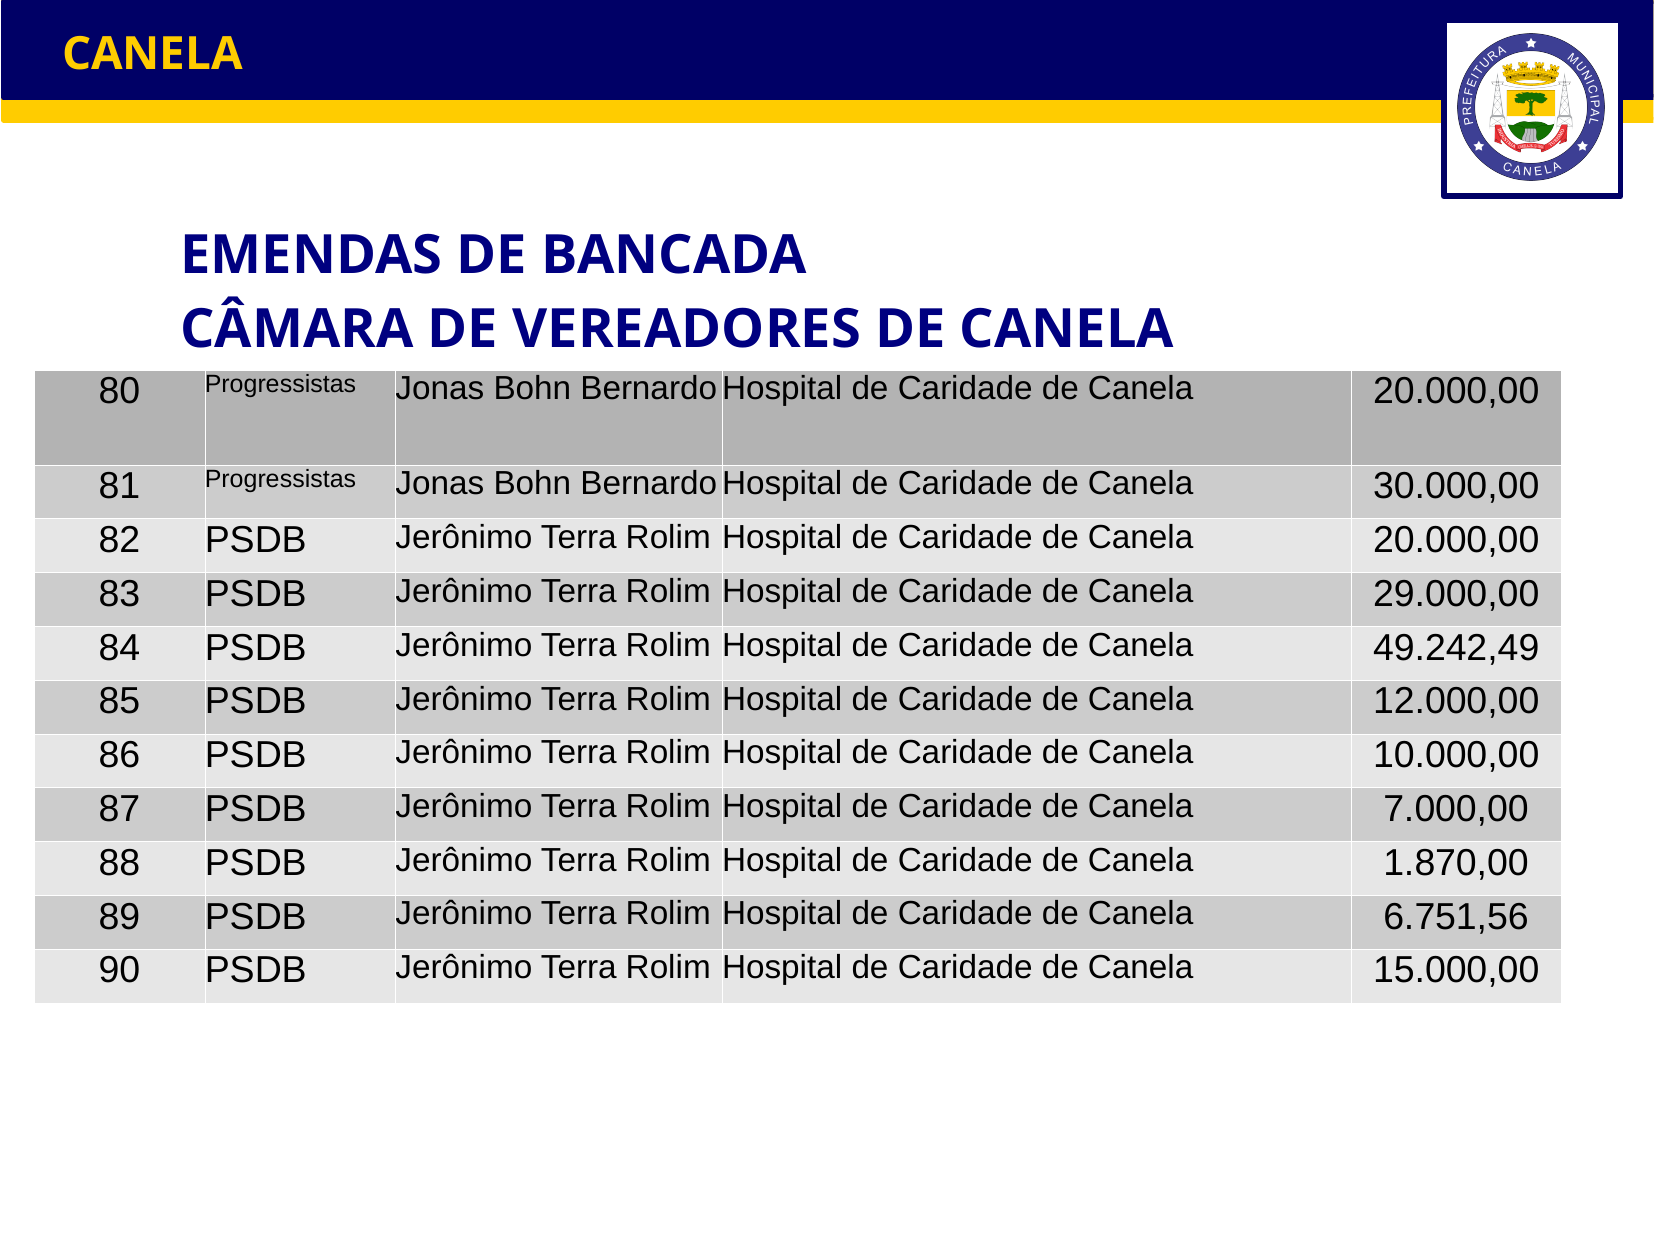

CANELA
CANELA
EMENDAS DE BANCADA
CÂMARA DE VEREADORES DE CANELA
| 80 | Progressistas | Jonas Bohn Bernardo | Hospital de Caridade de Canela | 20.000,00 |
| --- | --- | --- | --- | --- |
| 81 | Progressistas | Jonas Bohn Bernardo | Hospital de Caridade de Canela | 30.000,00 |
| 82 | PSDB | Jerônimo Terra Rolim | Hospital de Caridade de Canela | 20.000,00 |
| 83 | PSDB | Jerônimo Terra Rolim | Hospital de Caridade de Canela | 29.000,00 |
| 84 | PSDB | Jerônimo Terra Rolim | Hospital de Caridade de Canela | 49.242,49 |
| 85 | PSDB | Jerônimo Terra Rolim | Hospital de Caridade de Canela | 12.000,00 |
| 86 | PSDB | Jerônimo Terra Rolim | Hospital de Caridade de Canela | 10.000,00 |
| 87 | PSDB | Jerônimo Terra Rolim | Hospital de Caridade de Canela | 7.000,00 |
| 88 | PSDB | Jerônimo Terra Rolim | Hospital de Caridade de Canela | 1.870,00 |
| 89 | PSDB | Jerônimo Terra Rolim | Hospital de Caridade de Canela | 6.751,56 |
| 90 | PSDB | Jerônimo Terra Rolim | Hospital de Caridade de Canela | 15.000,00 |